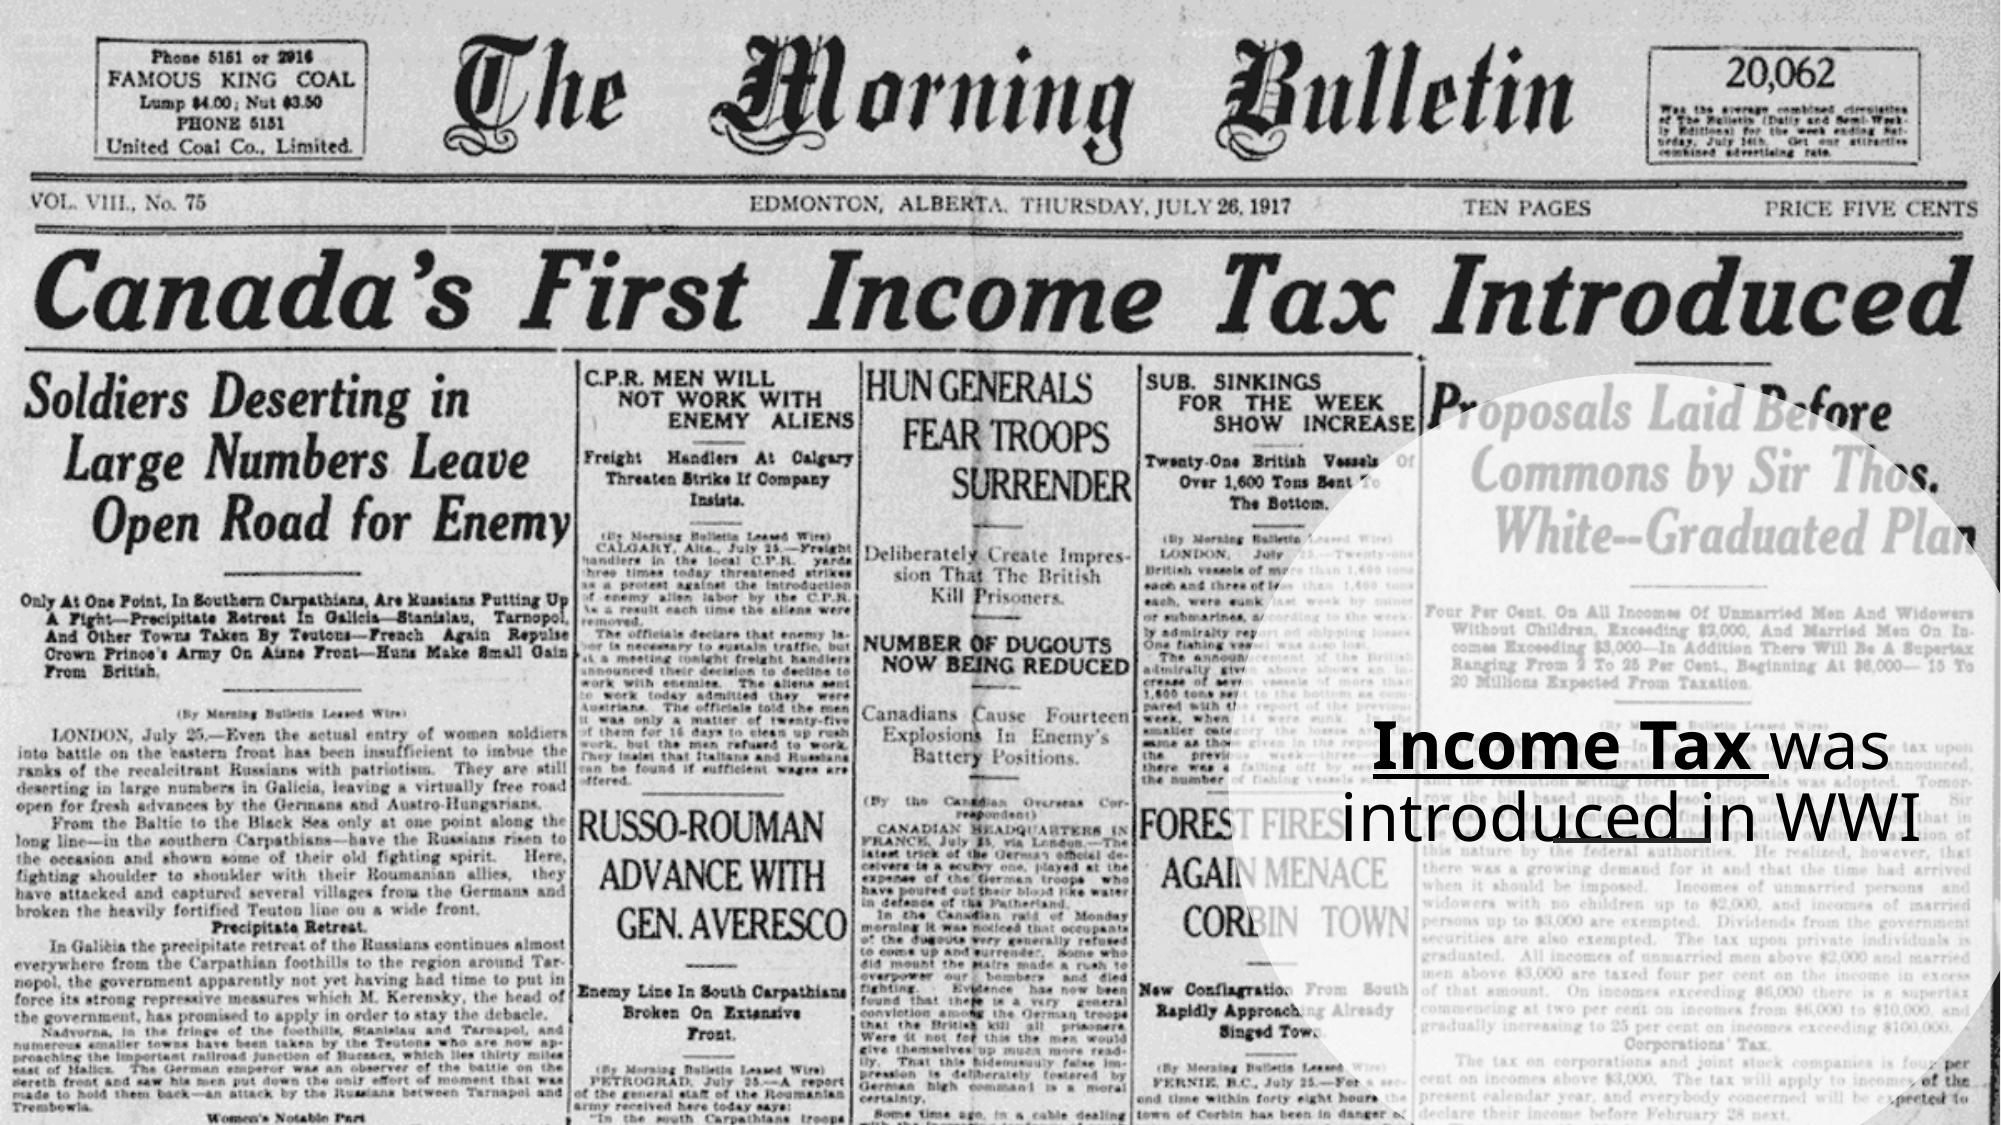

# Income Tax was introduced in WWI